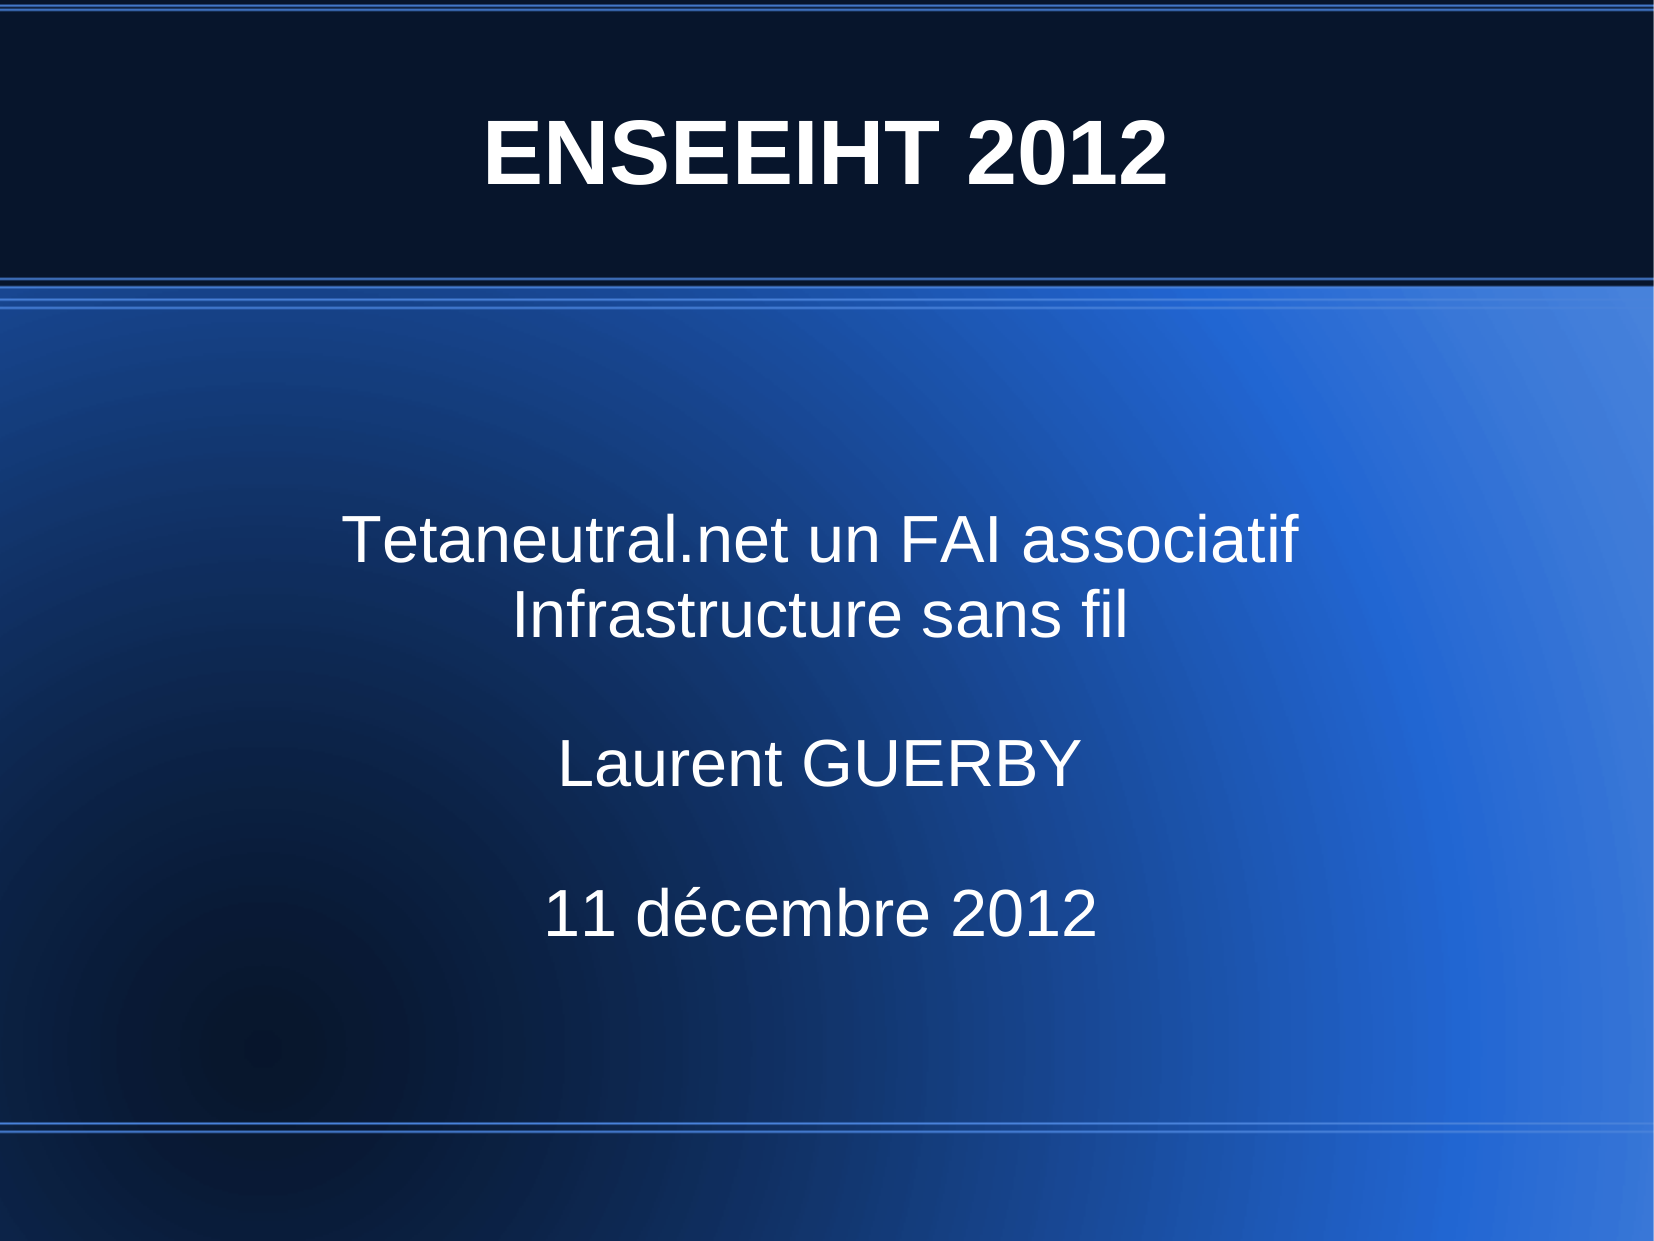

# ENSEEIHT 2012
Tetaneutral.net un FAI associatif
Infrastructure sans fil
Laurent GUERBY
11 décembre 2012